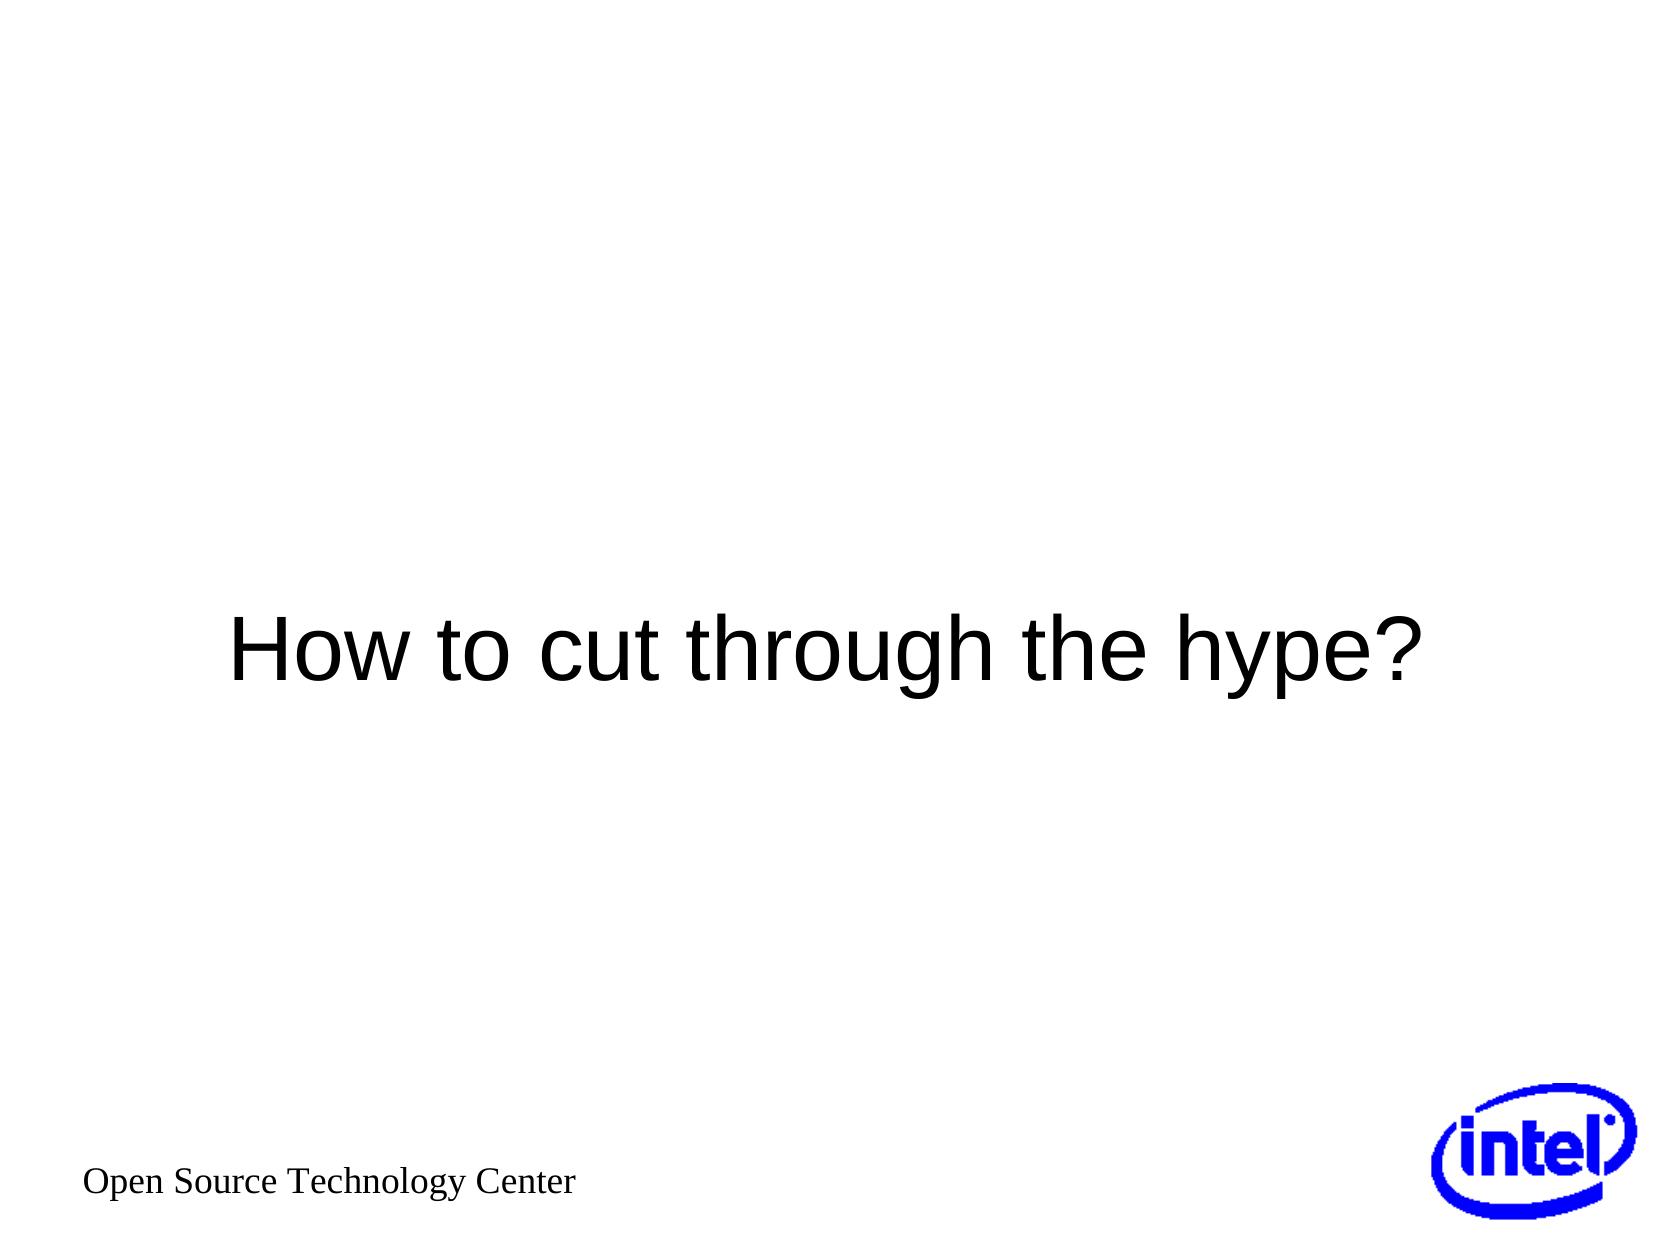

#
How to cut through the hype?